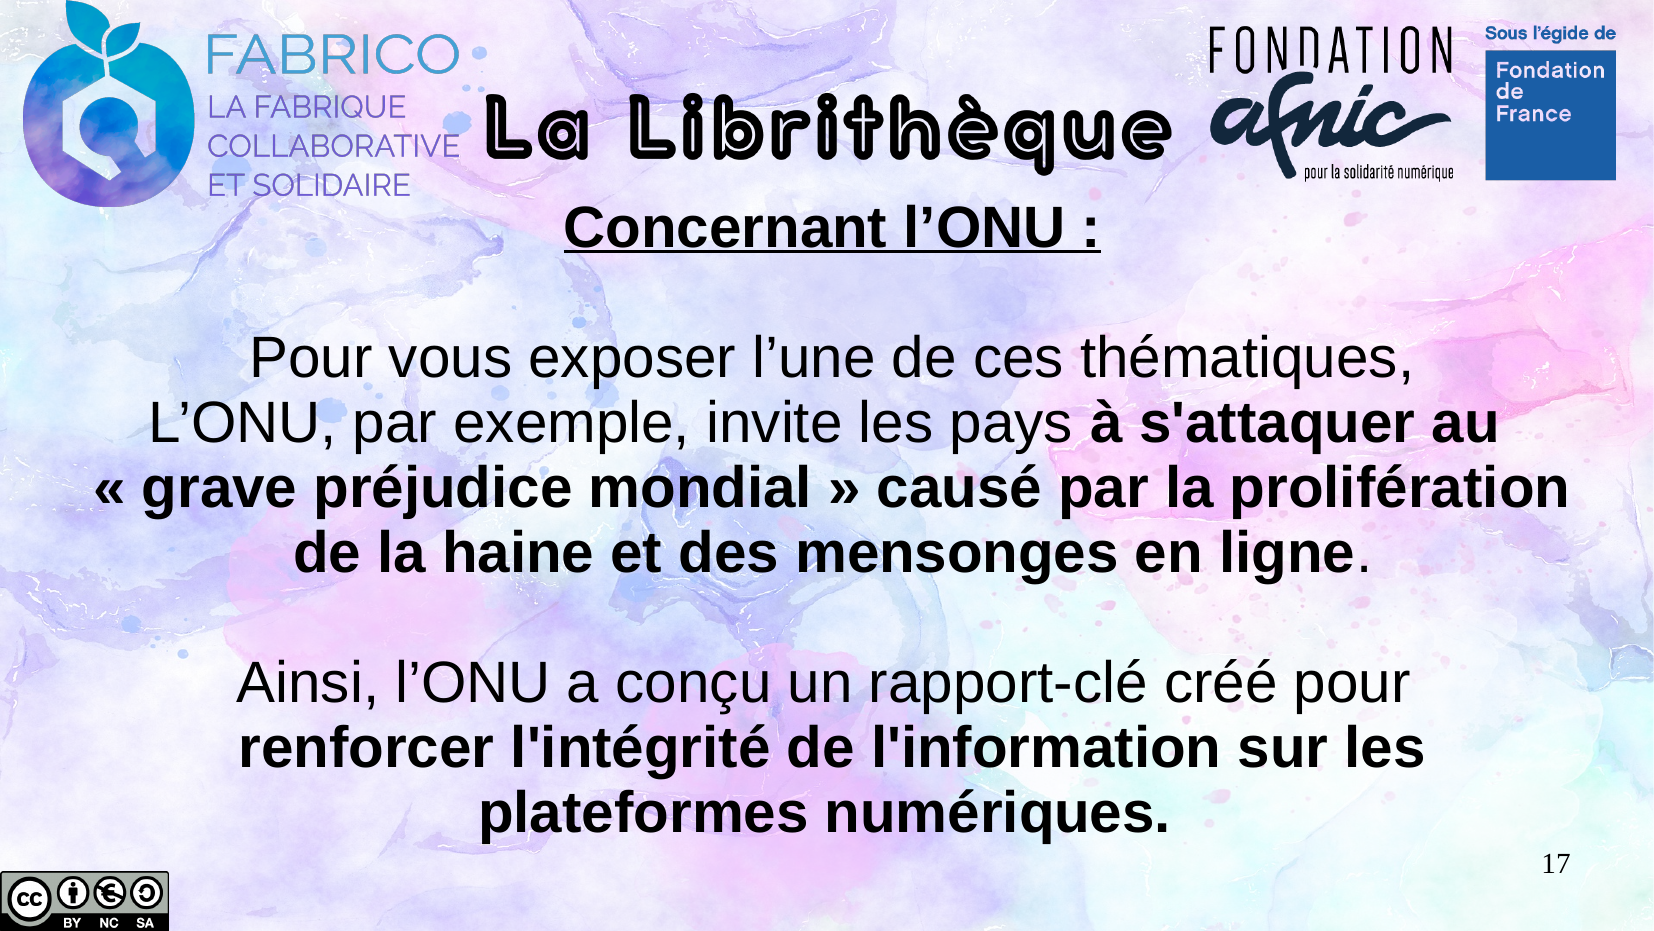

# Concernant l’ONU :
Pour vous exposer l’une de ces thématiques,
L’ONU, par exemple, invite les pays à s'attaquer au
« grave préjudice mondial » causé par la prolifération de la haine et des mensonges en ligne.
Ainsi, l’ONU a conçu un rapport-clé créé pour
renforcer l'intégrité de l'information sur les plateformes numériques.
17